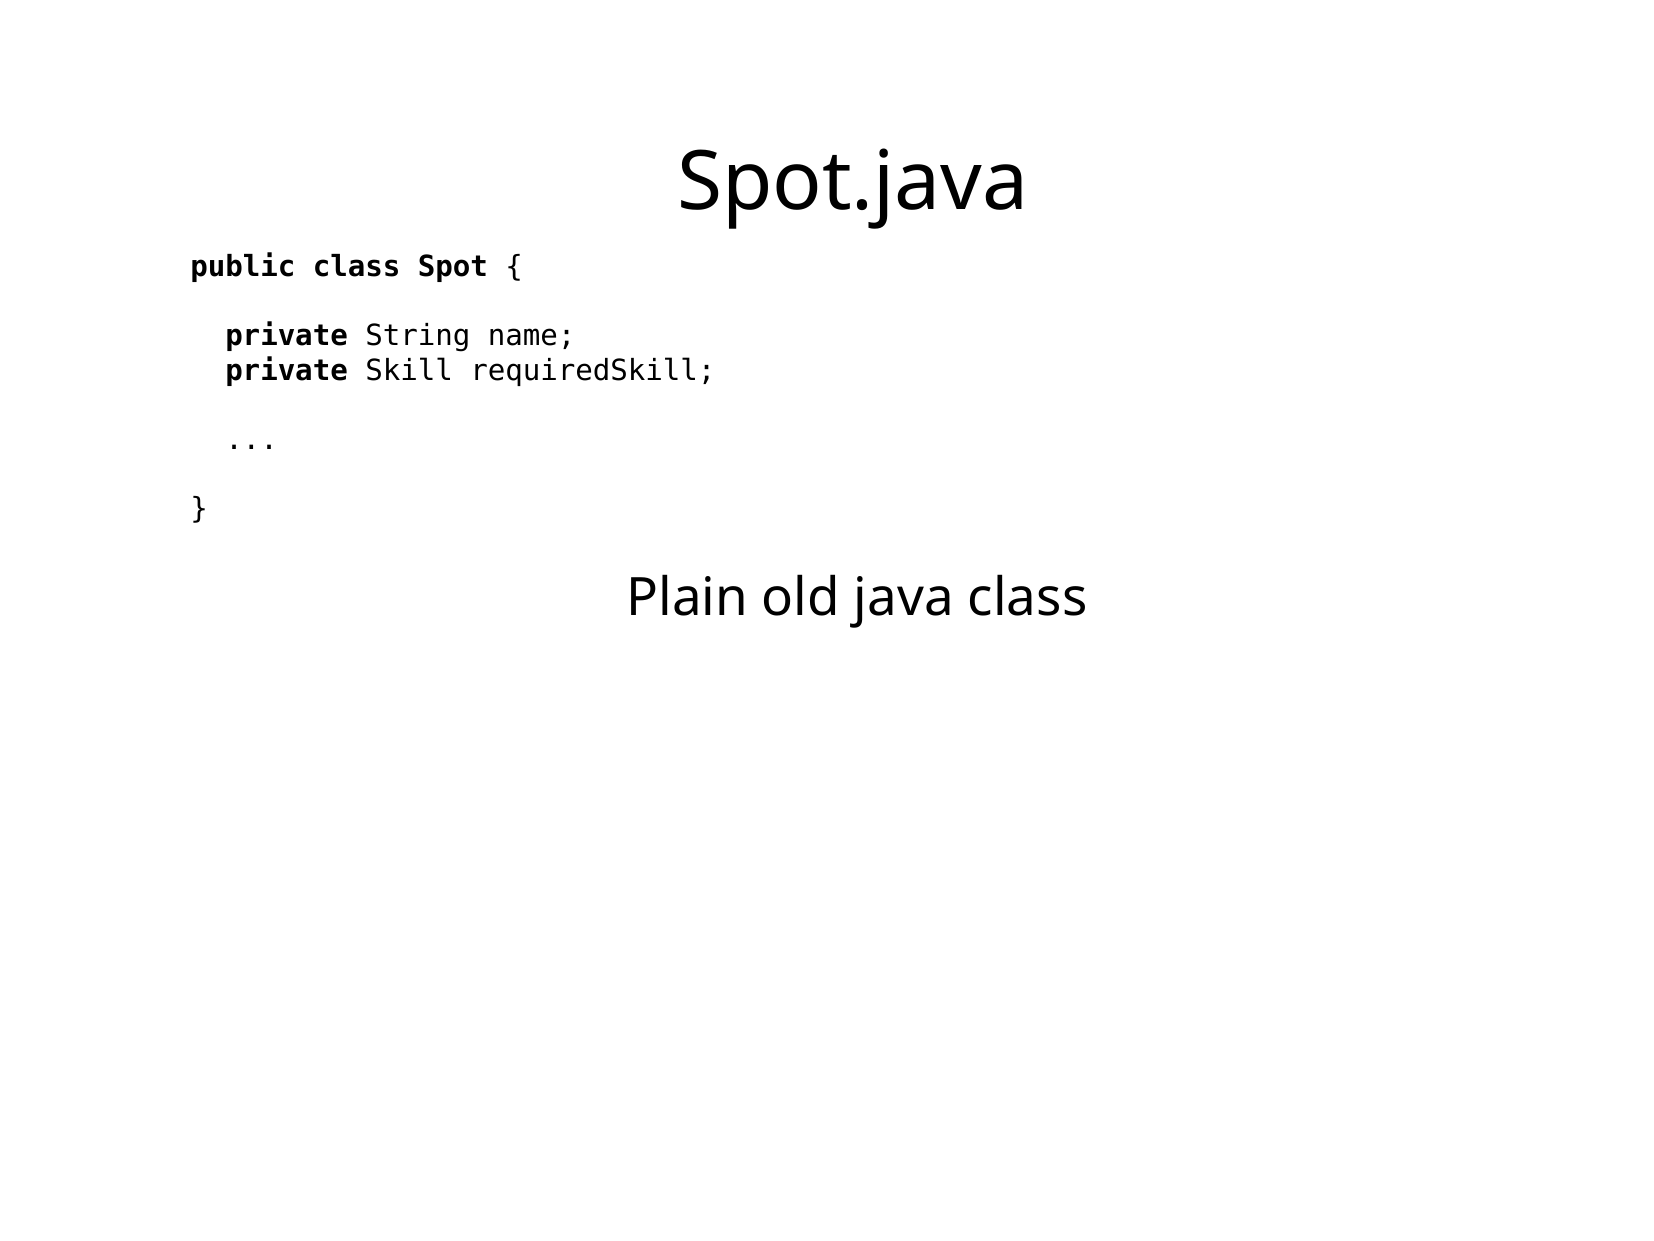

Spot.java
public class Spot {
 private String name;
 private Skill requiredSkill;
 ...
}
Plain old java class